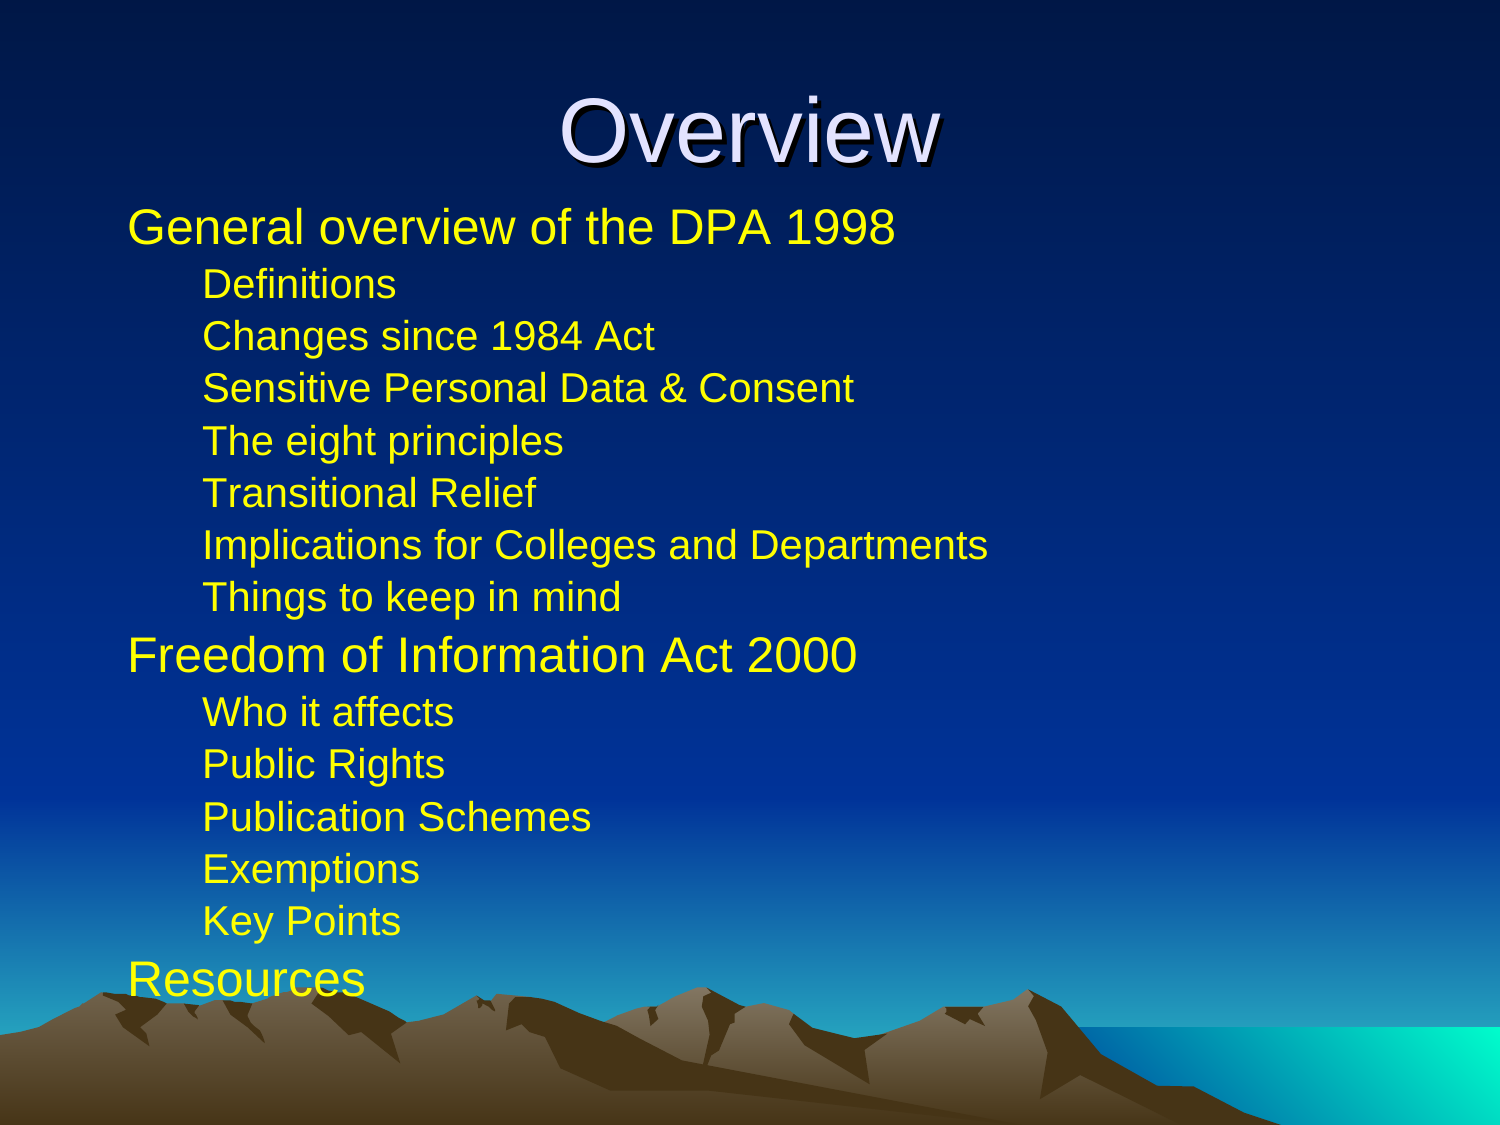

# Overview
General overview of the DPA 1998
Definitions
Changes since 1984 Act
Sensitive Personal Data & Consent
The eight principles
Transitional Relief
Implications for Colleges and Departments
Things to keep in mind
Freedom of Information Act 2000
Who it affects
Public Rights
Publication Schemes
Exemptions
Key Points
Resources